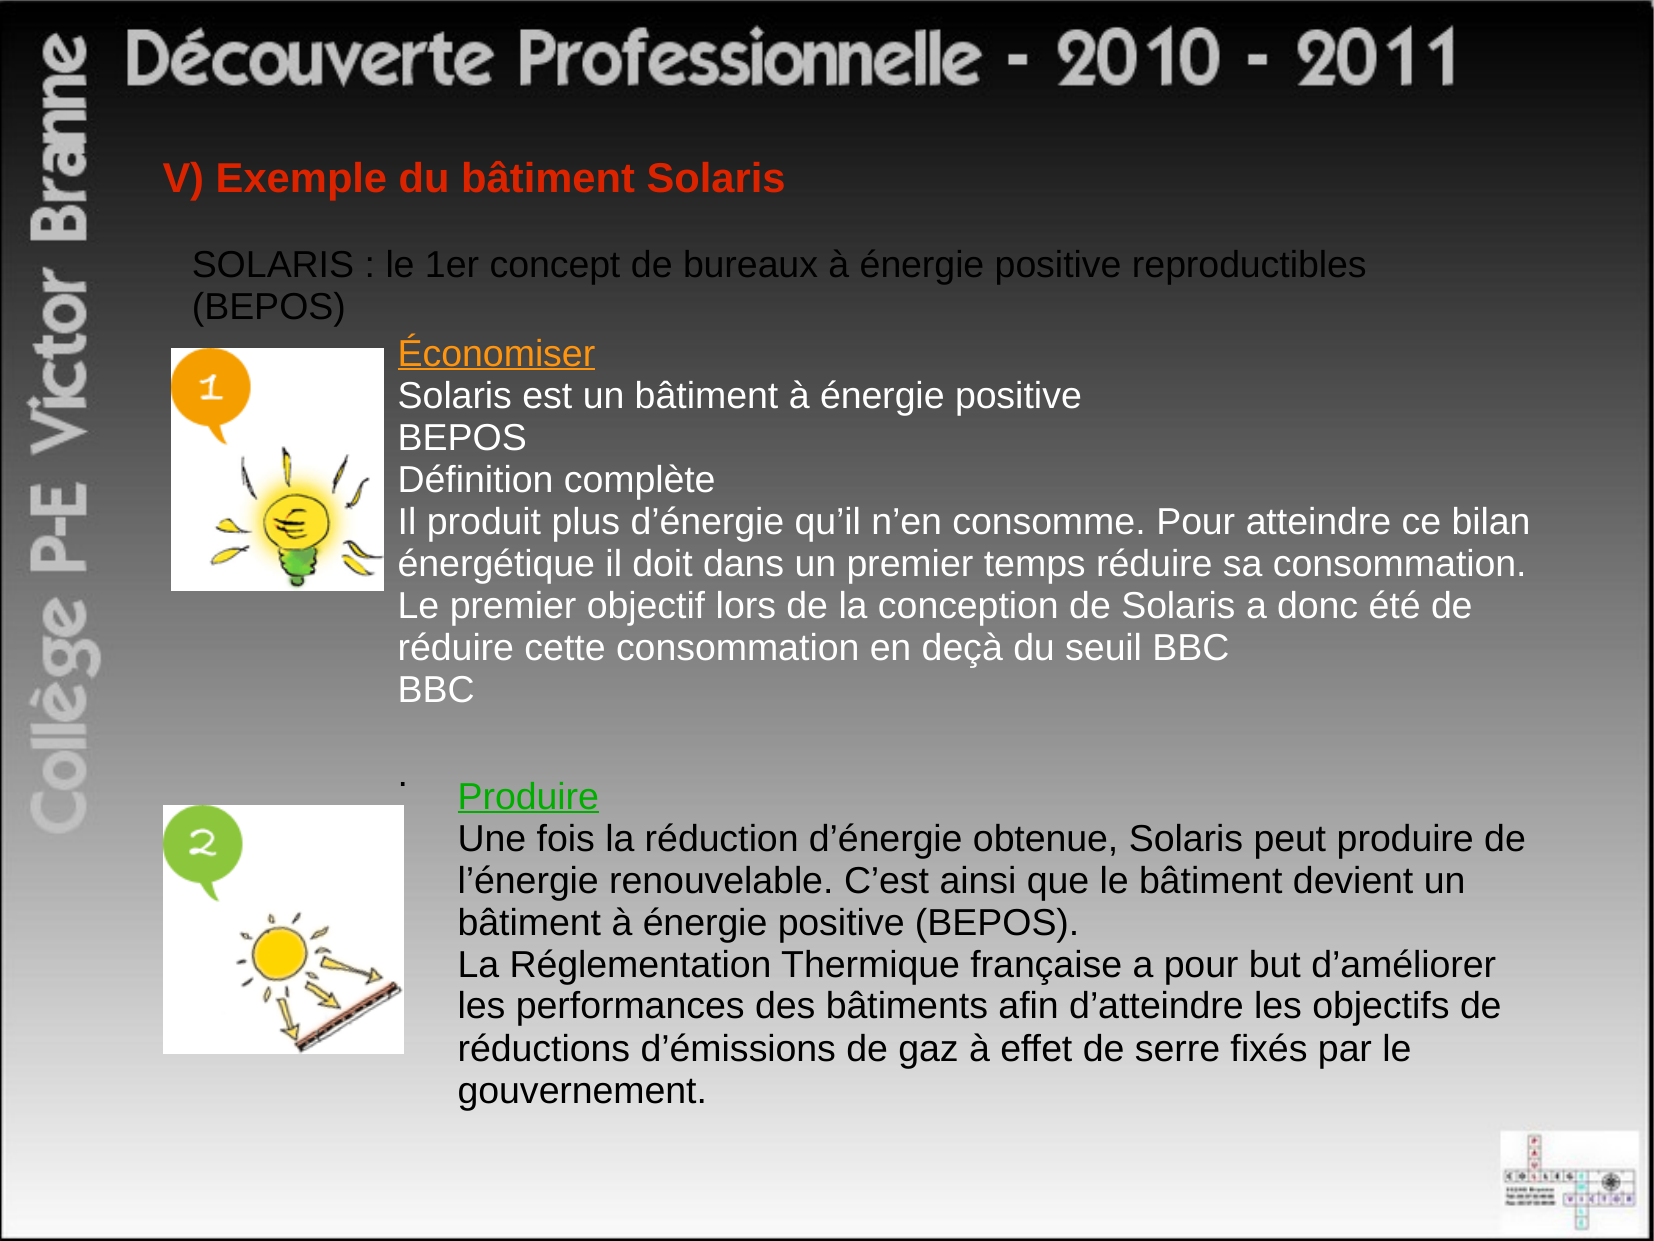

V) Exemple du bâtiment Solaris
SOLARIS : le 1er concept de bureaux à énergie positive reproductibles (BEPOS)
Économiser
Solaris est un bâtiment à énergie positive
BEPOS
Définition complète
Il produit plus d’énergie qu’il n’en consomme. Pour atteindre ce bilan énergétique il doit dans un premier temps réduire sa consommation. Le premier objectif lors de la conception de Solaris a donc été de réduire cette consommation en deçà du seuil BBC
BBC
.
Produire
Une fois la réduction d’énergie obtenue, Solaris peut produire de l’énergie renouvelable. C’est ainsi que le bâtiment devient un bâtiment à énergie positive (BEPOS).
La Réglementation Thermique française a pour but d’améliorer les performances des bâtiments afin d’atteindre les objectifs de réductions d’émissions de gaz à effet de serre fixés par le gouvernement.